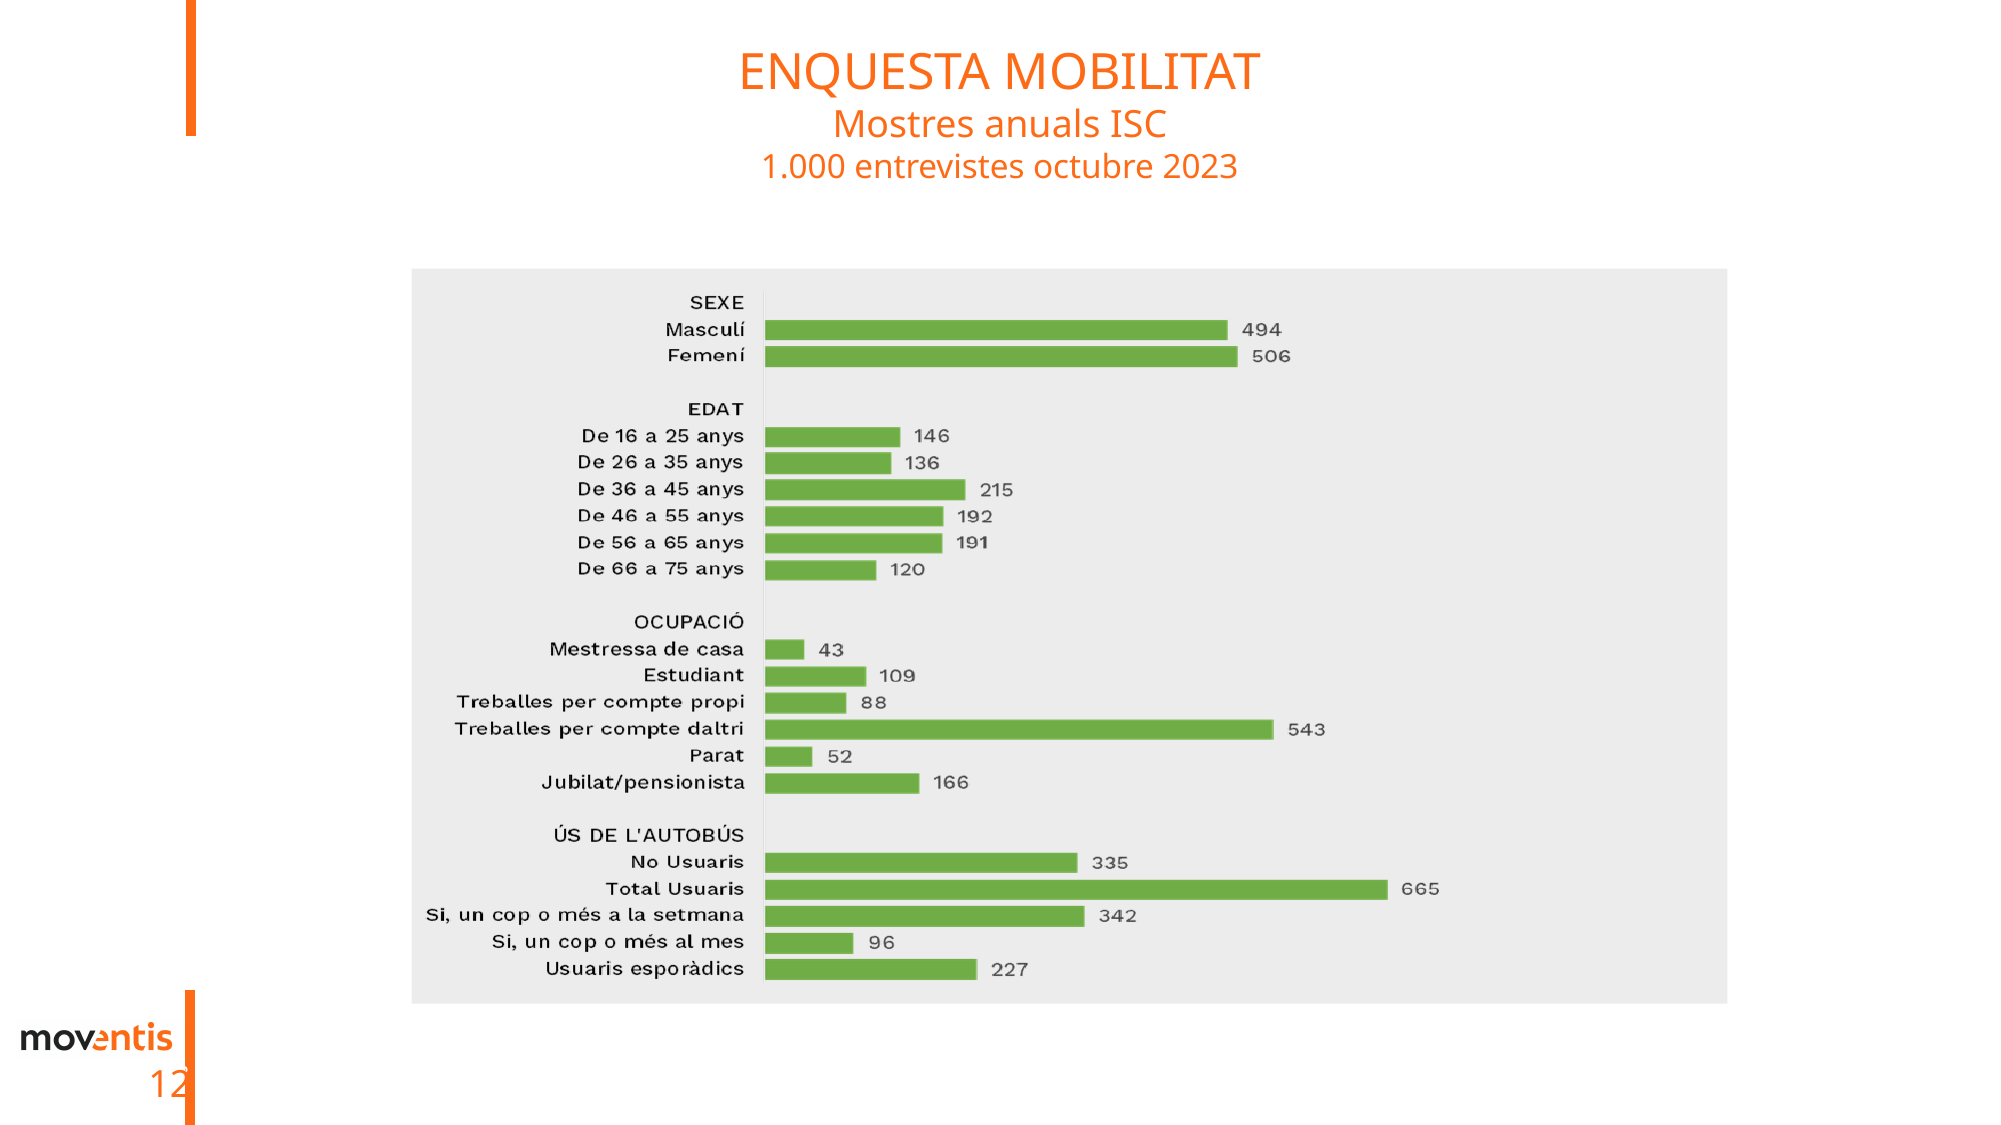

ENQUESTA MOBILITAT
Mostres anuals ISC
1.000 entrevistes octubre 2023
31/3/23